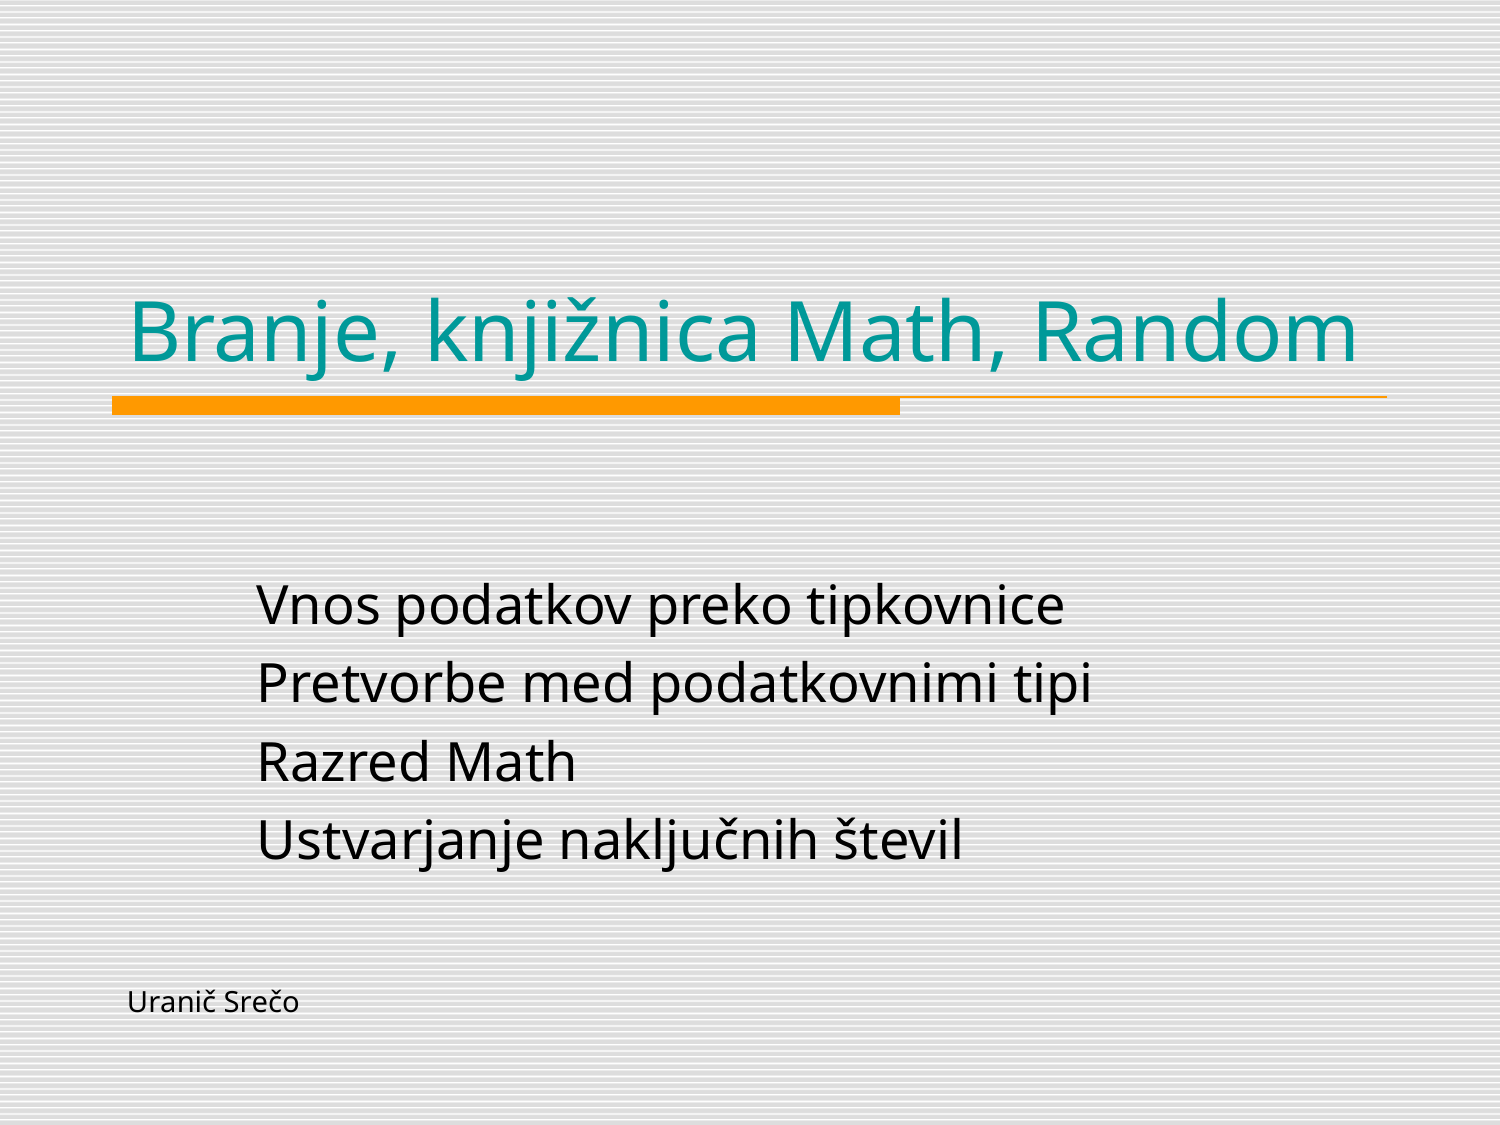

# Branje, knjižnica Math, Random
Vnos podatkov preko tipkovnice
Pretvorbe med podatkovnimi tipi
Razred Math
Ustvarjanje naključnih števil
Uranič Srečo